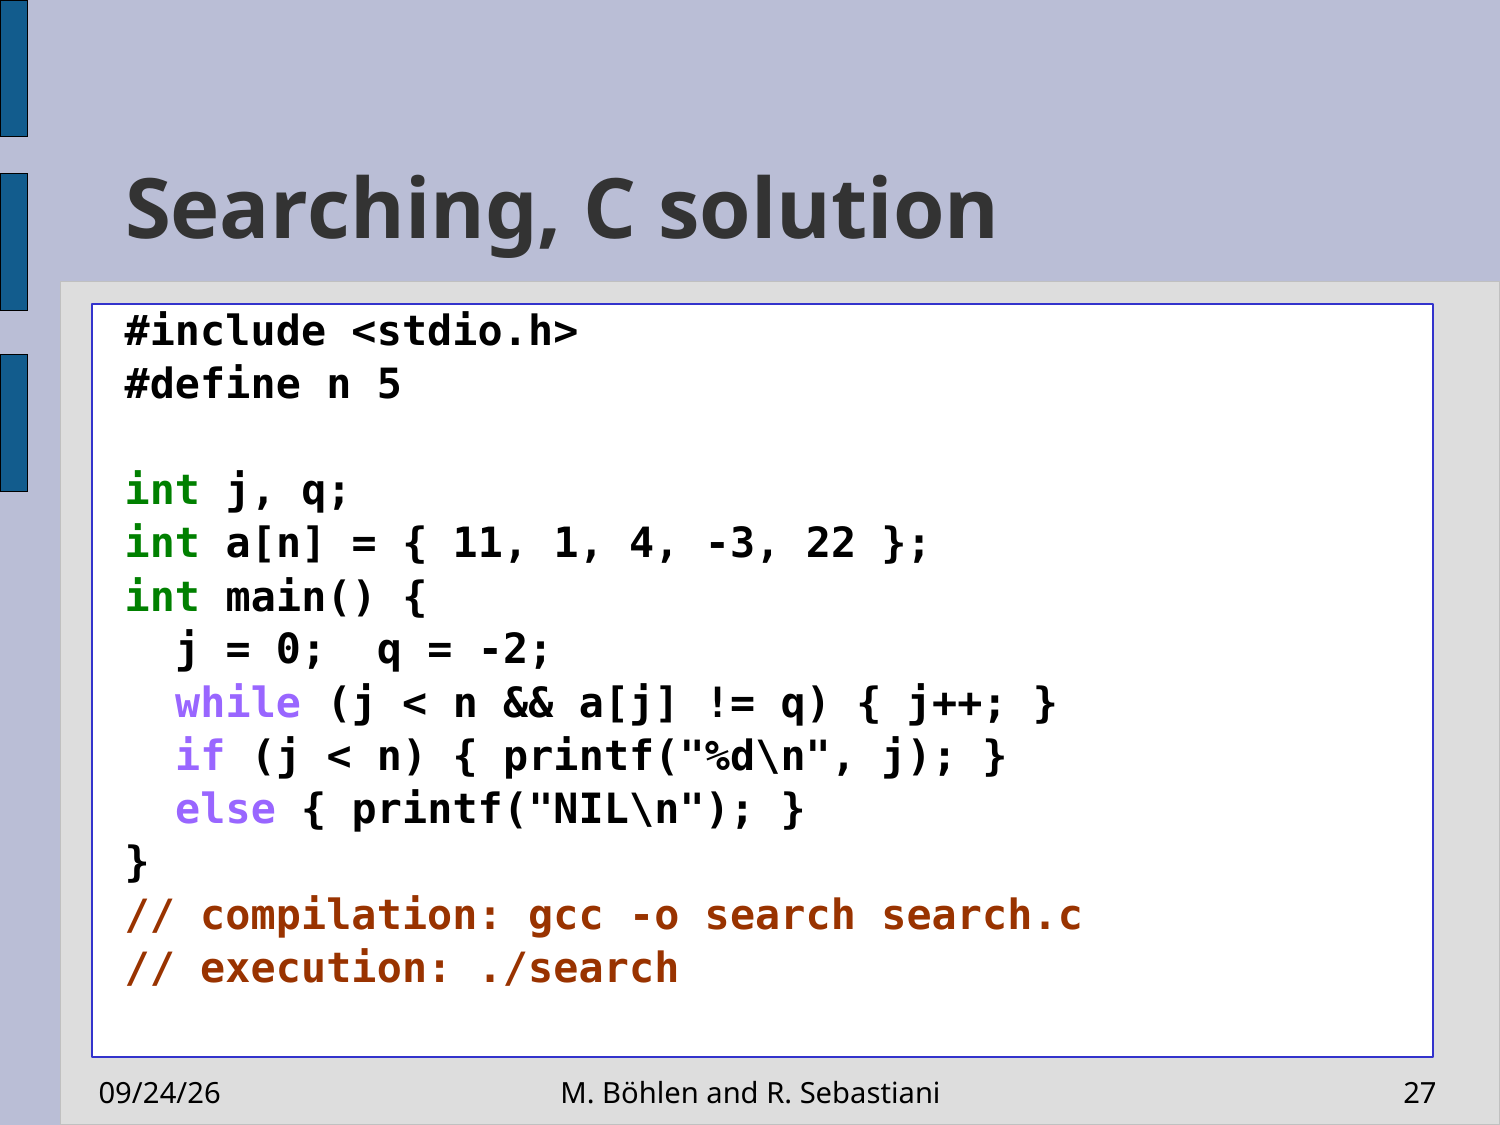

# Searching, C solution
#include <stdio.h>
#define n 5
int j, q;
int a[n] = { 11, 1, 4, -3, 22 };
int main() {
 j = 0; q = -2;
 while (j < n && a[j] != q) { j++; }
 if (j < n) { printf("%d\n", j); }
 else { printf("NIL\n"); }
}
// compilation: gcc -o search search.c
// execution: ./search
M. Böhlen and R. Sebastiani
27